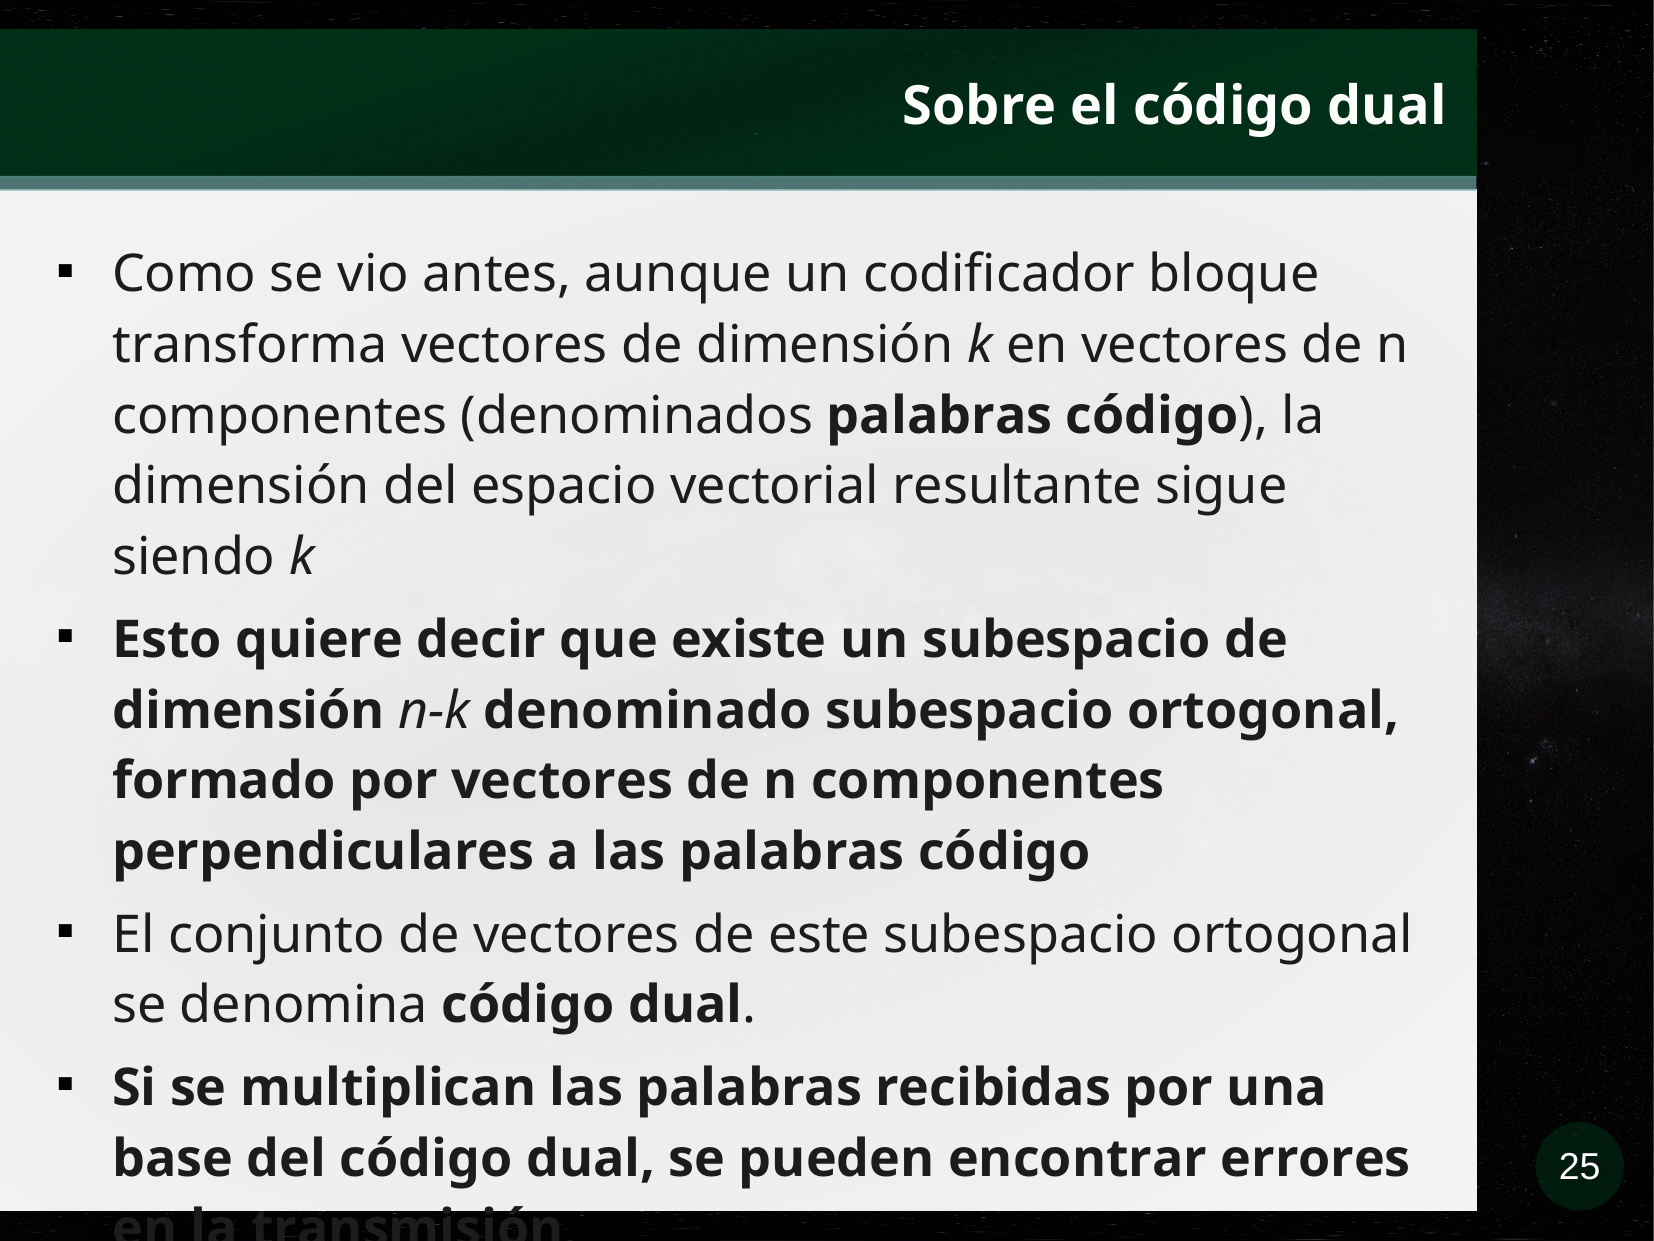

# Sobre el código dual
Como se vio antes, aunque un codificador bloque transforma vectores de dimensión k en vectores de n componentes (denominados palabras código), la dimensión del espacio vectorial resultante sigue siendo k
Esto quiere decir que existe un subespacio de dimensión n-k denominado subespacio ortogonal, formado por vectores de n componentes perpendiculares a las palabras código
El conjunto de vectores de este subespacio ortogonal se denomina código dual.
Si se multiplican las palabras recibidas por una base del código dual, se pueden encontrar errores en la transmisión.